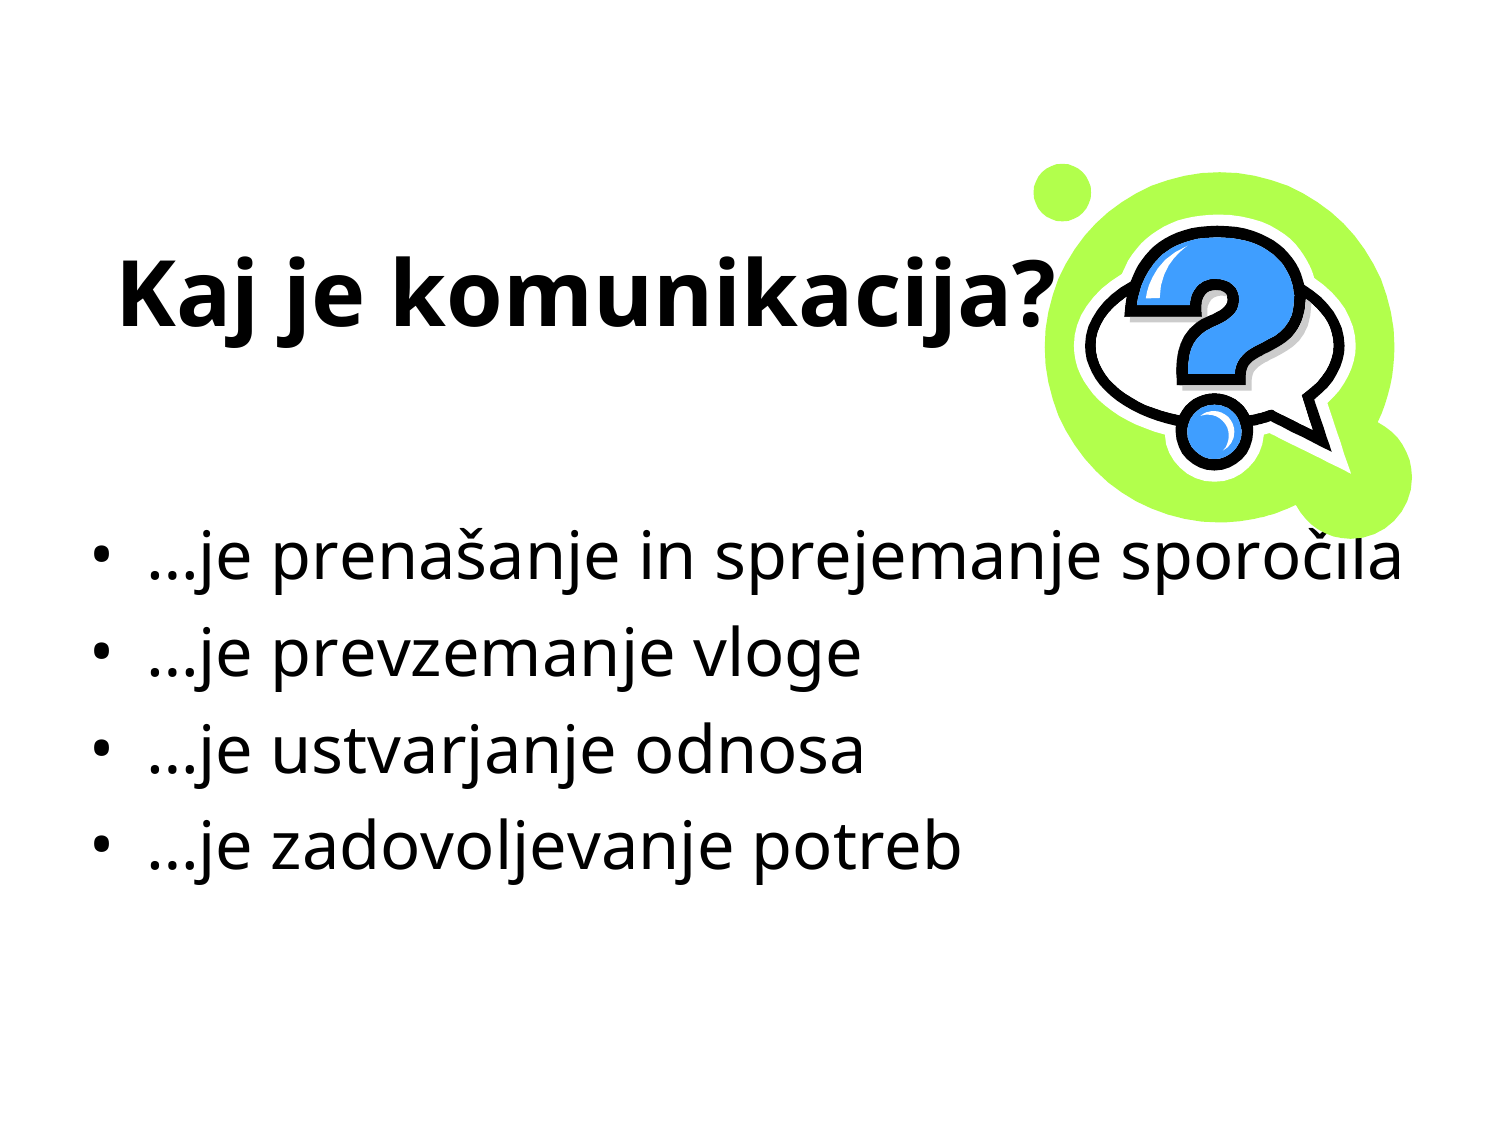

# Kaj je komunikacija?
…je prenašanje in sprejemanje sporočila
…je prevzemanje vloge
…je ustvarjanje odnosa
…je zadovoljevanje potreb